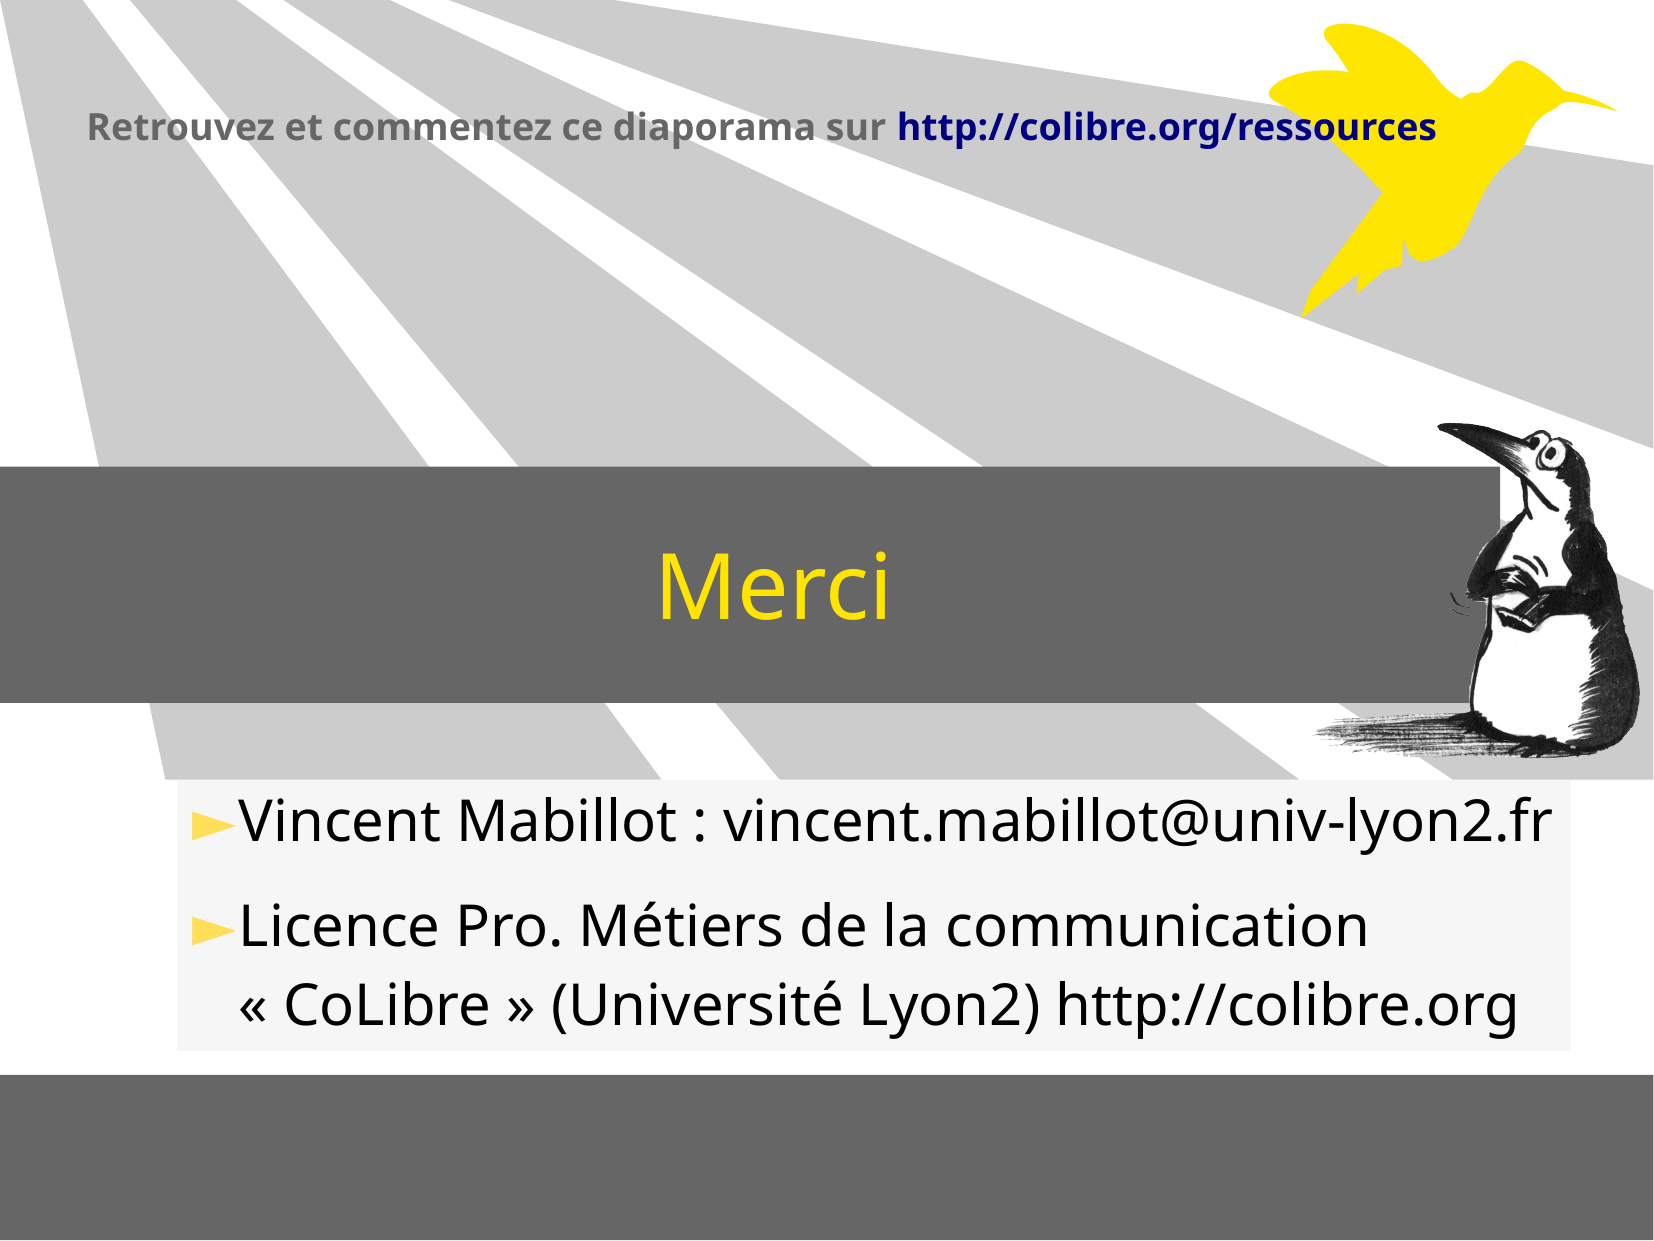

Retrouvez et commentez ce diaporama sur http://colibre.org/ressources
# Merci
Vincent Mabillot : vincent.mabillot@univ-lyon2.fr
Licence Pro. Métiers de la communication « CoLibre » (Université Lyon2) http://colibre.org